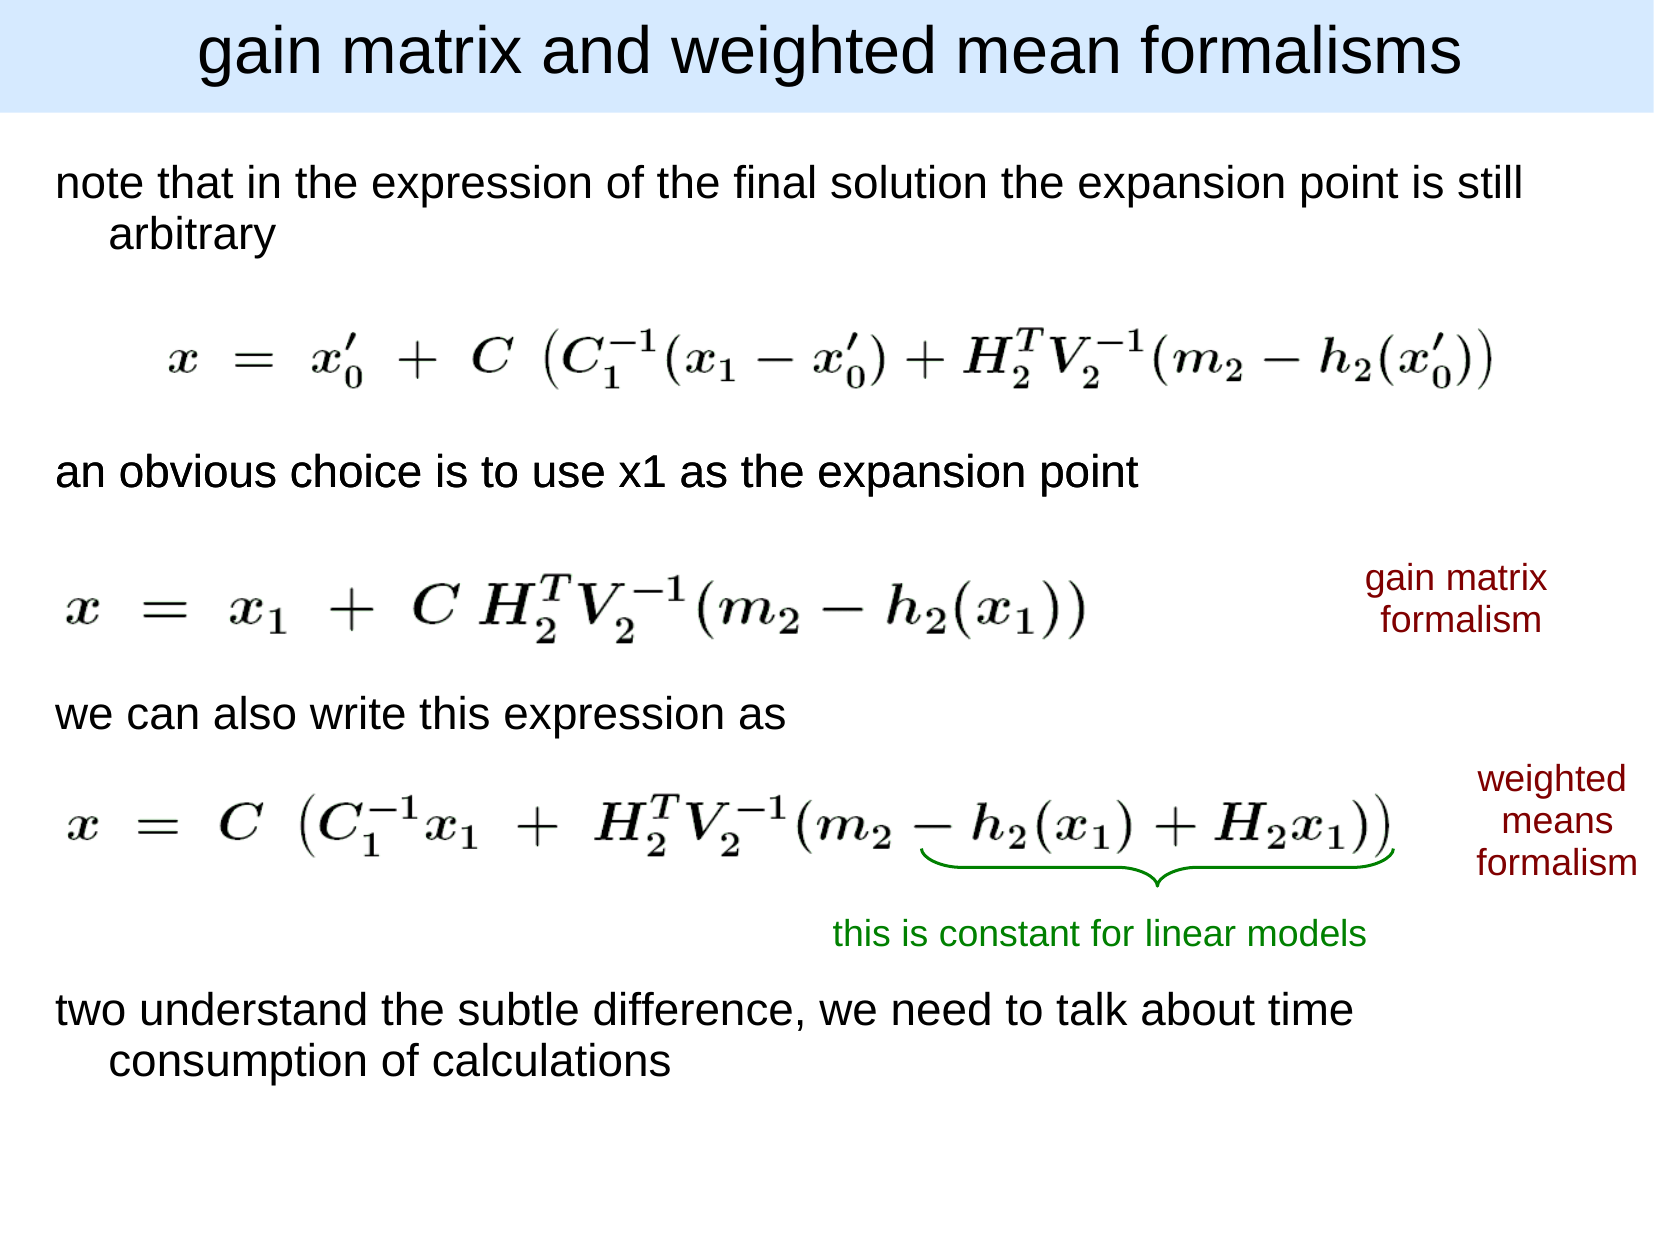

# gain matrix and weighted mean formalisms
note that in the expression of the final solution the expansion point is still arbitrary
an obvious choice is to use x1 as the expansion point
an obvious choice is to use x1 as the expansion point
gain matrix
formalism
we can also write this expression as
weighted
means
formalism
this is constant for linear models
two understand the subtle difference, we need to talk about time consumption of calculations